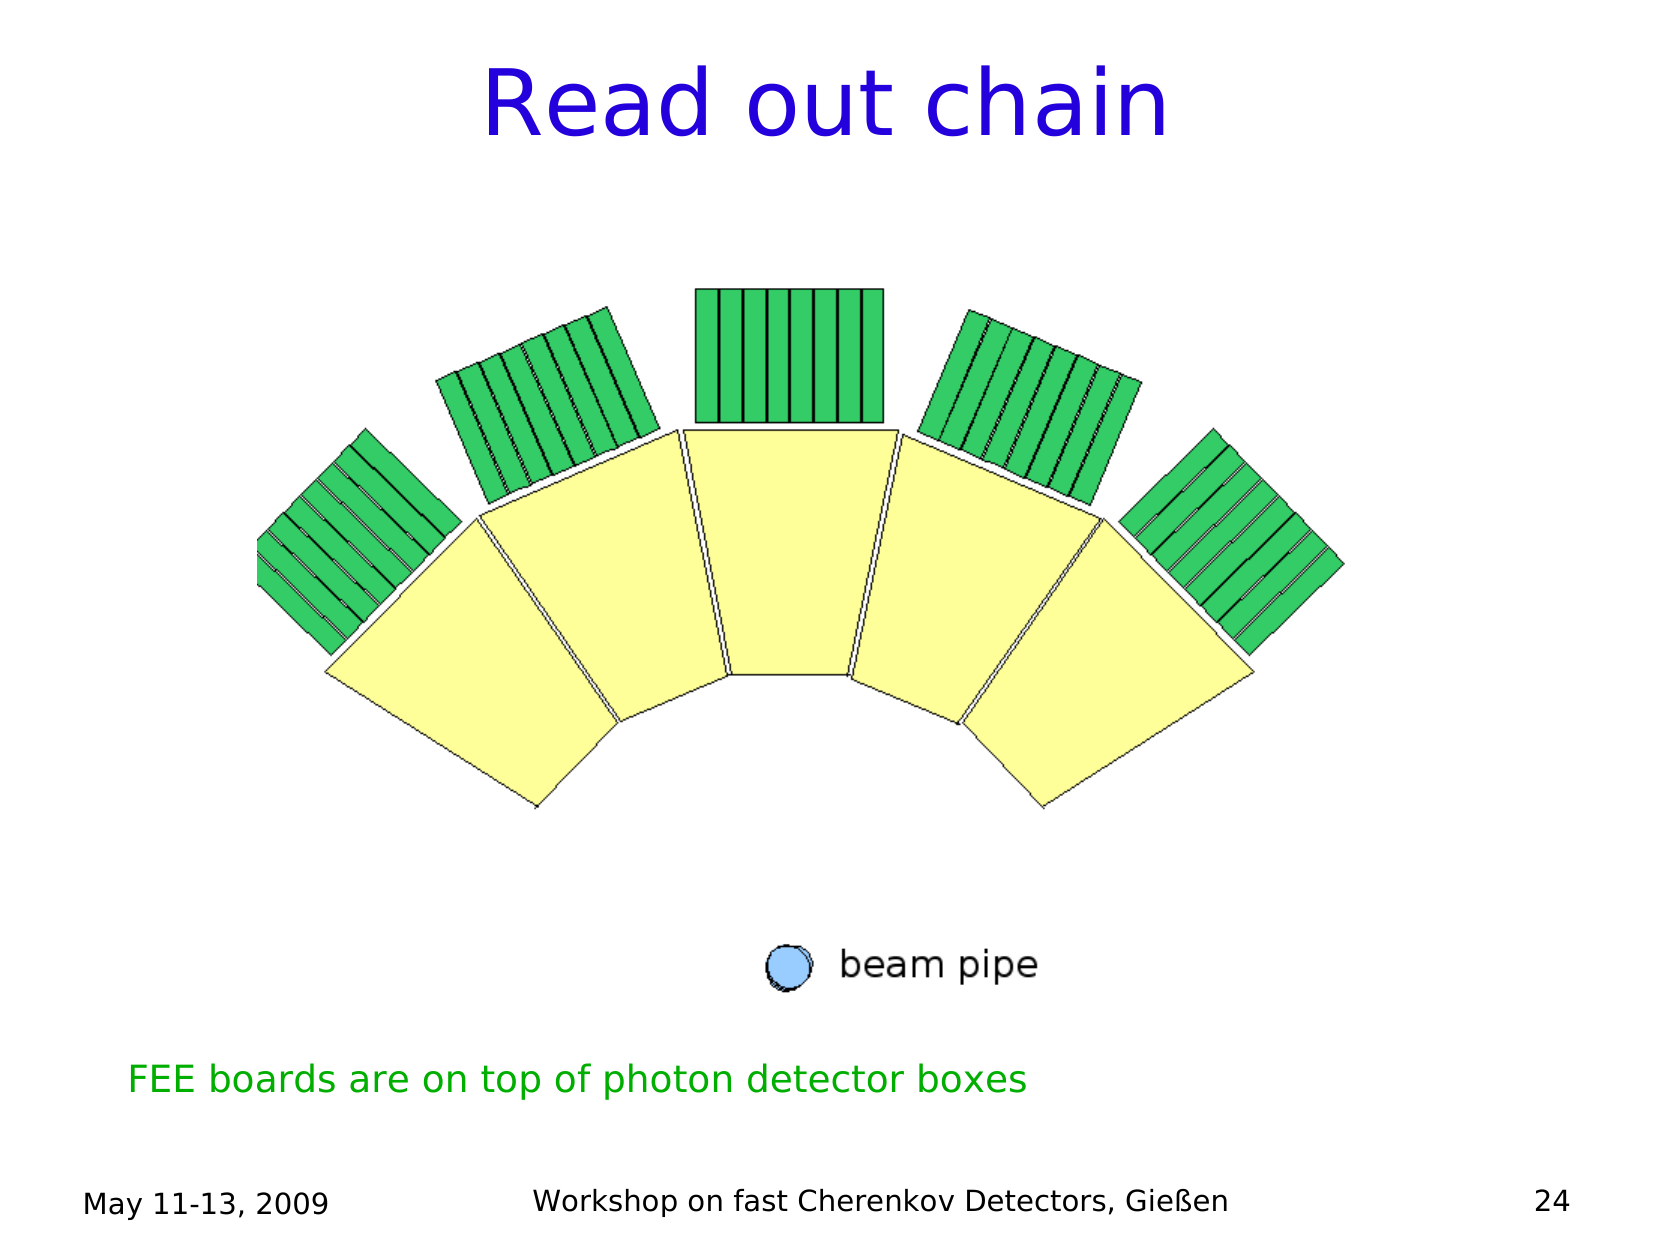

# Read out chain
FEE boards are on top of photon detector boxes
Workshop on fast Cherenkov Detectors, Gießen
24
May 11-13, 2009